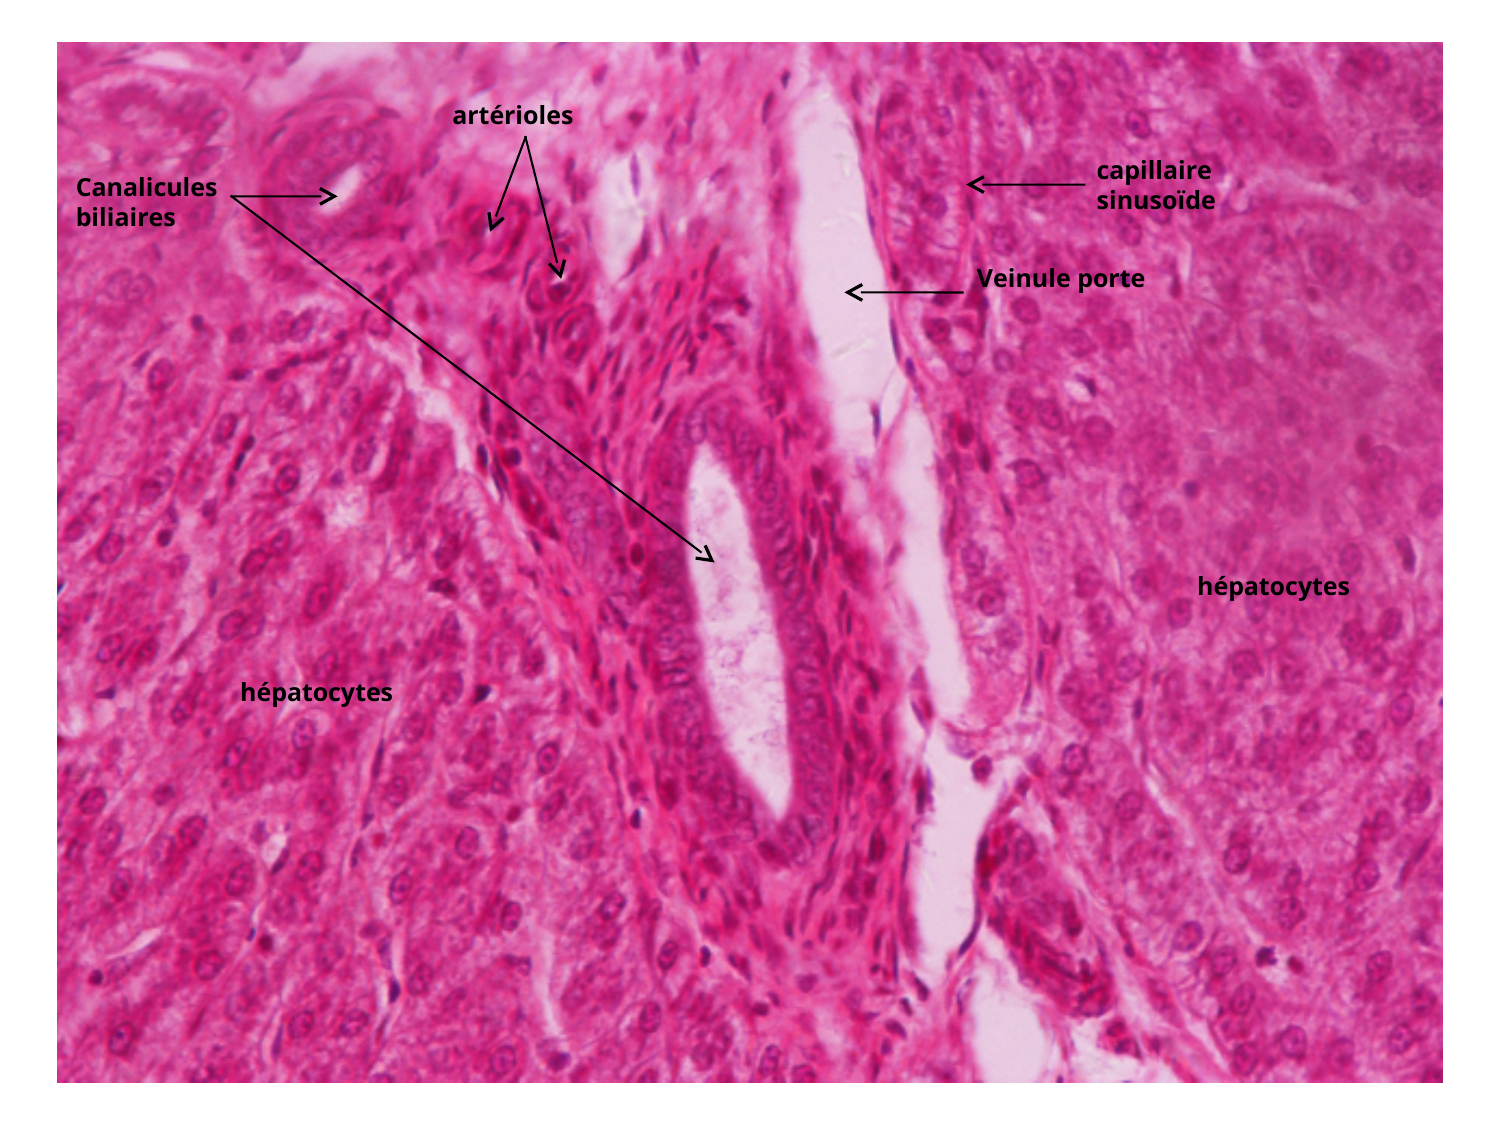

artérioles
capillaire
sinusoïde
Canalicules
biliaires
Veinule porte
hépatocytes
hépatocytes